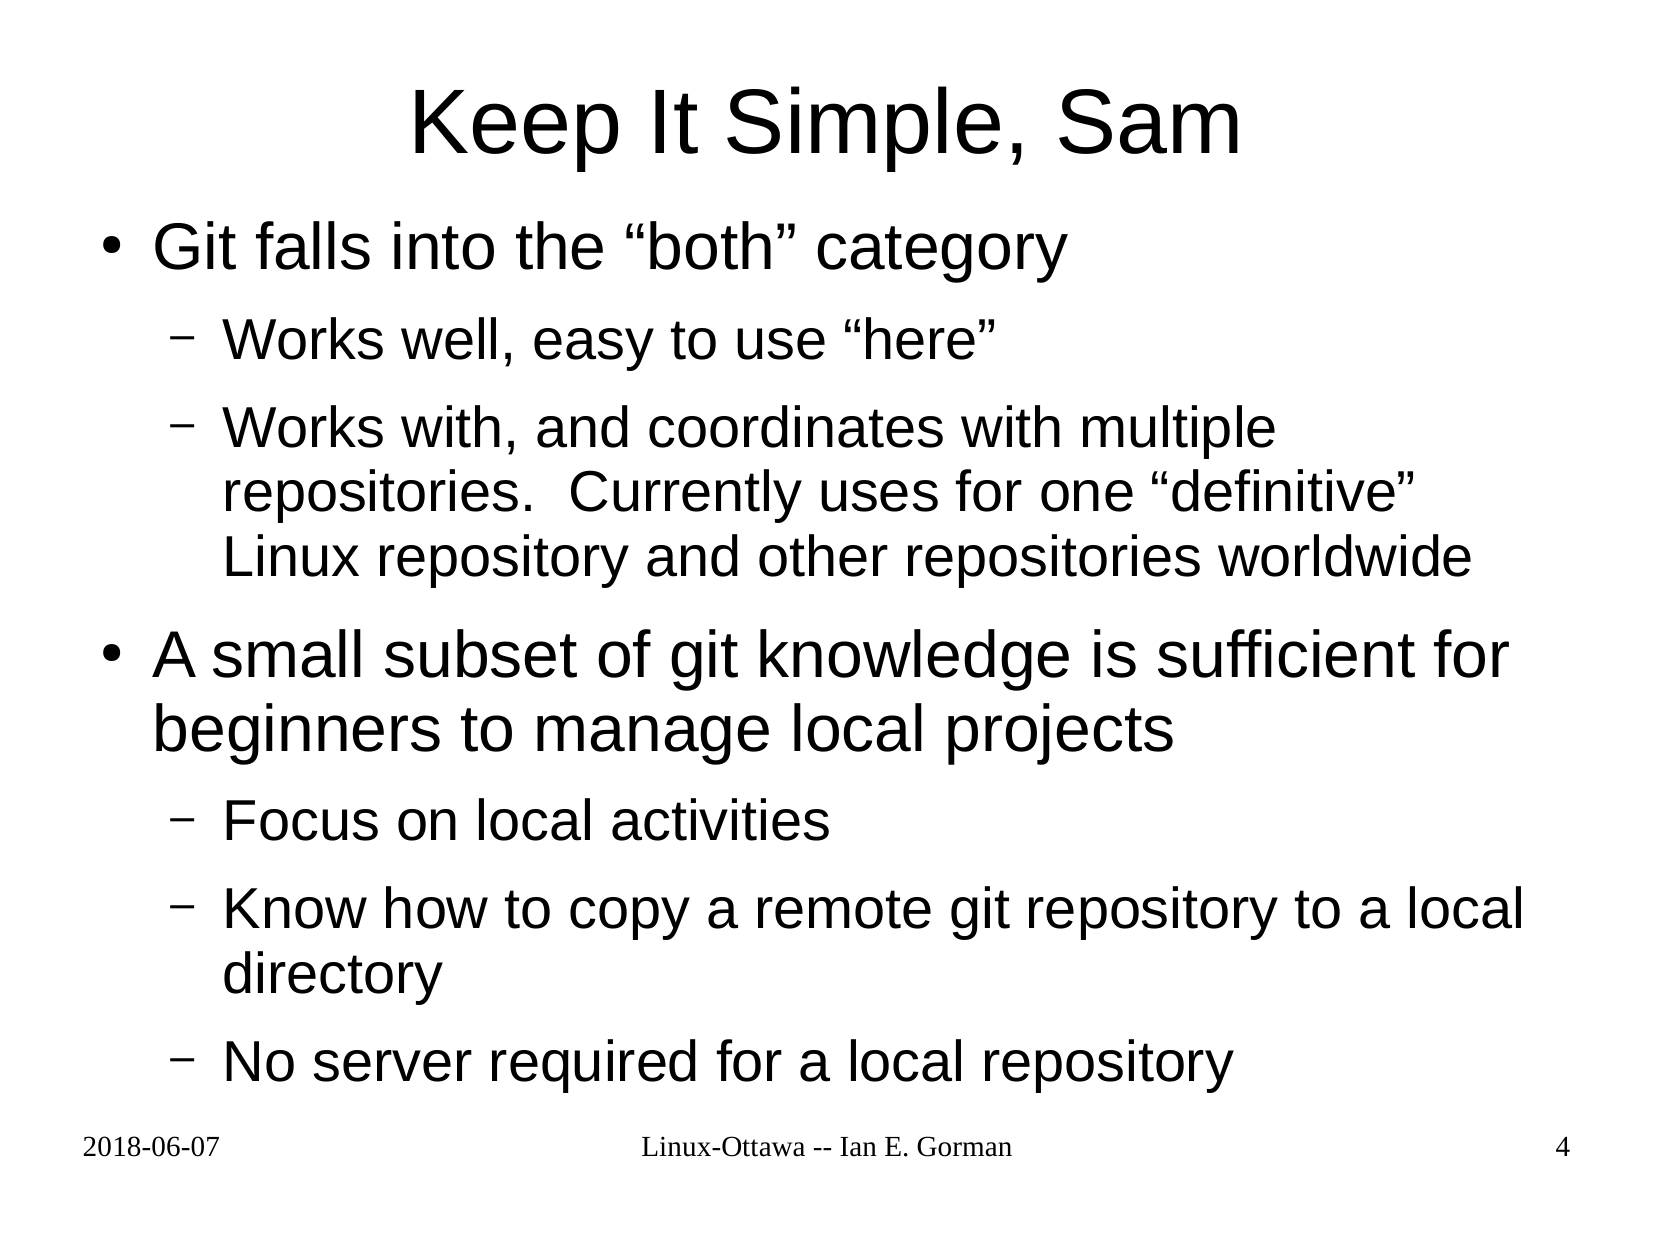

# Keep It Simple, Sam
Git falls into the “both” category
Works well, easy to use “here”
Works with, and coordinates with multiple repositories. Currently uses for one “definitive” Linux repository and other repositories worldwide
A small subset of git knowledge is sufficient for beginners to manage local projects
Focus on local activities
Know how to copy a remote git repository to a local directory
No server required for a local repository
2018-06-07
Linux-Ottawa -- Ian E. Gorman
4